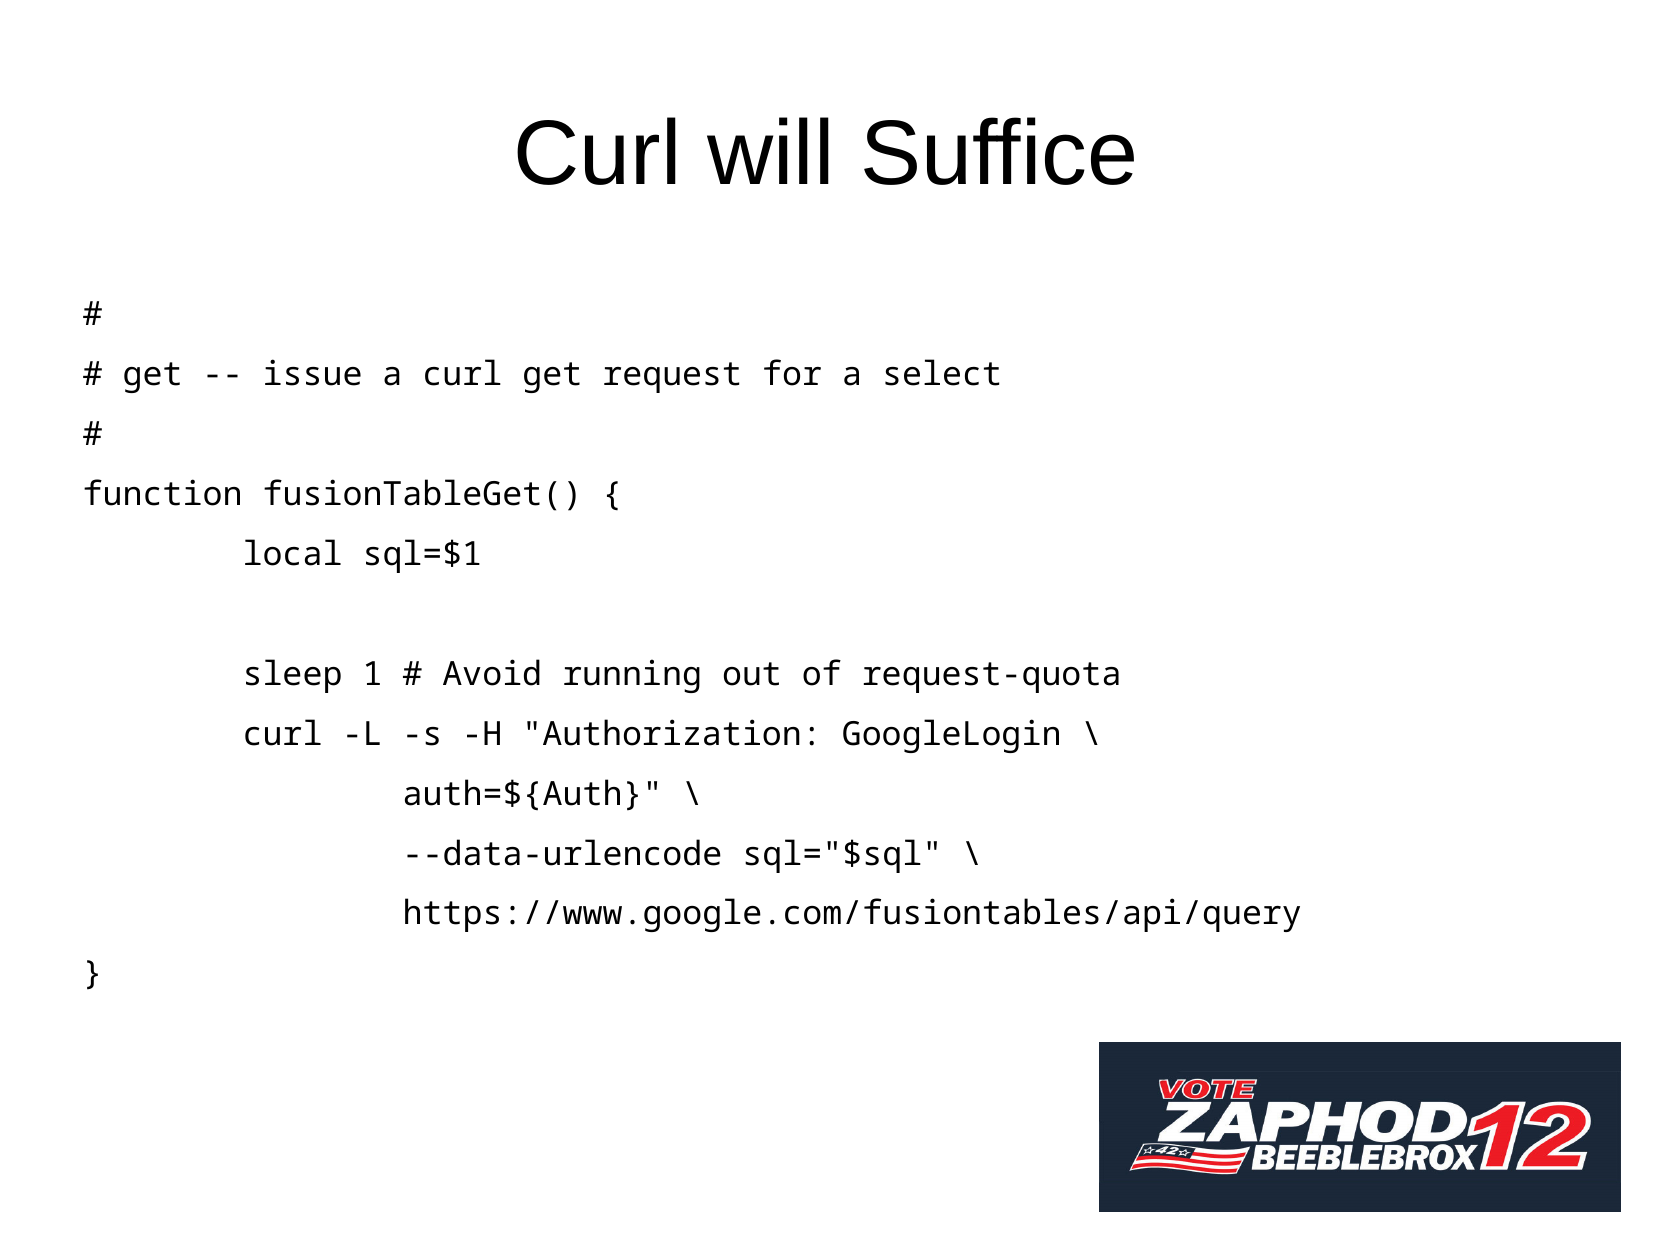

# Curl will Suffice
#
# get -- issue a curl get request for a select
#
function fusionTableGet() {
 local sql=$1
 sleep 1 # Avoid running out of request-quota
 curl -L -s -H "Authorization: GoogleLogin \
 auth=${Auth}" \
 --data-urlencode sql="$sql" \
 https://www.google.com/fusiontables/api/query
}